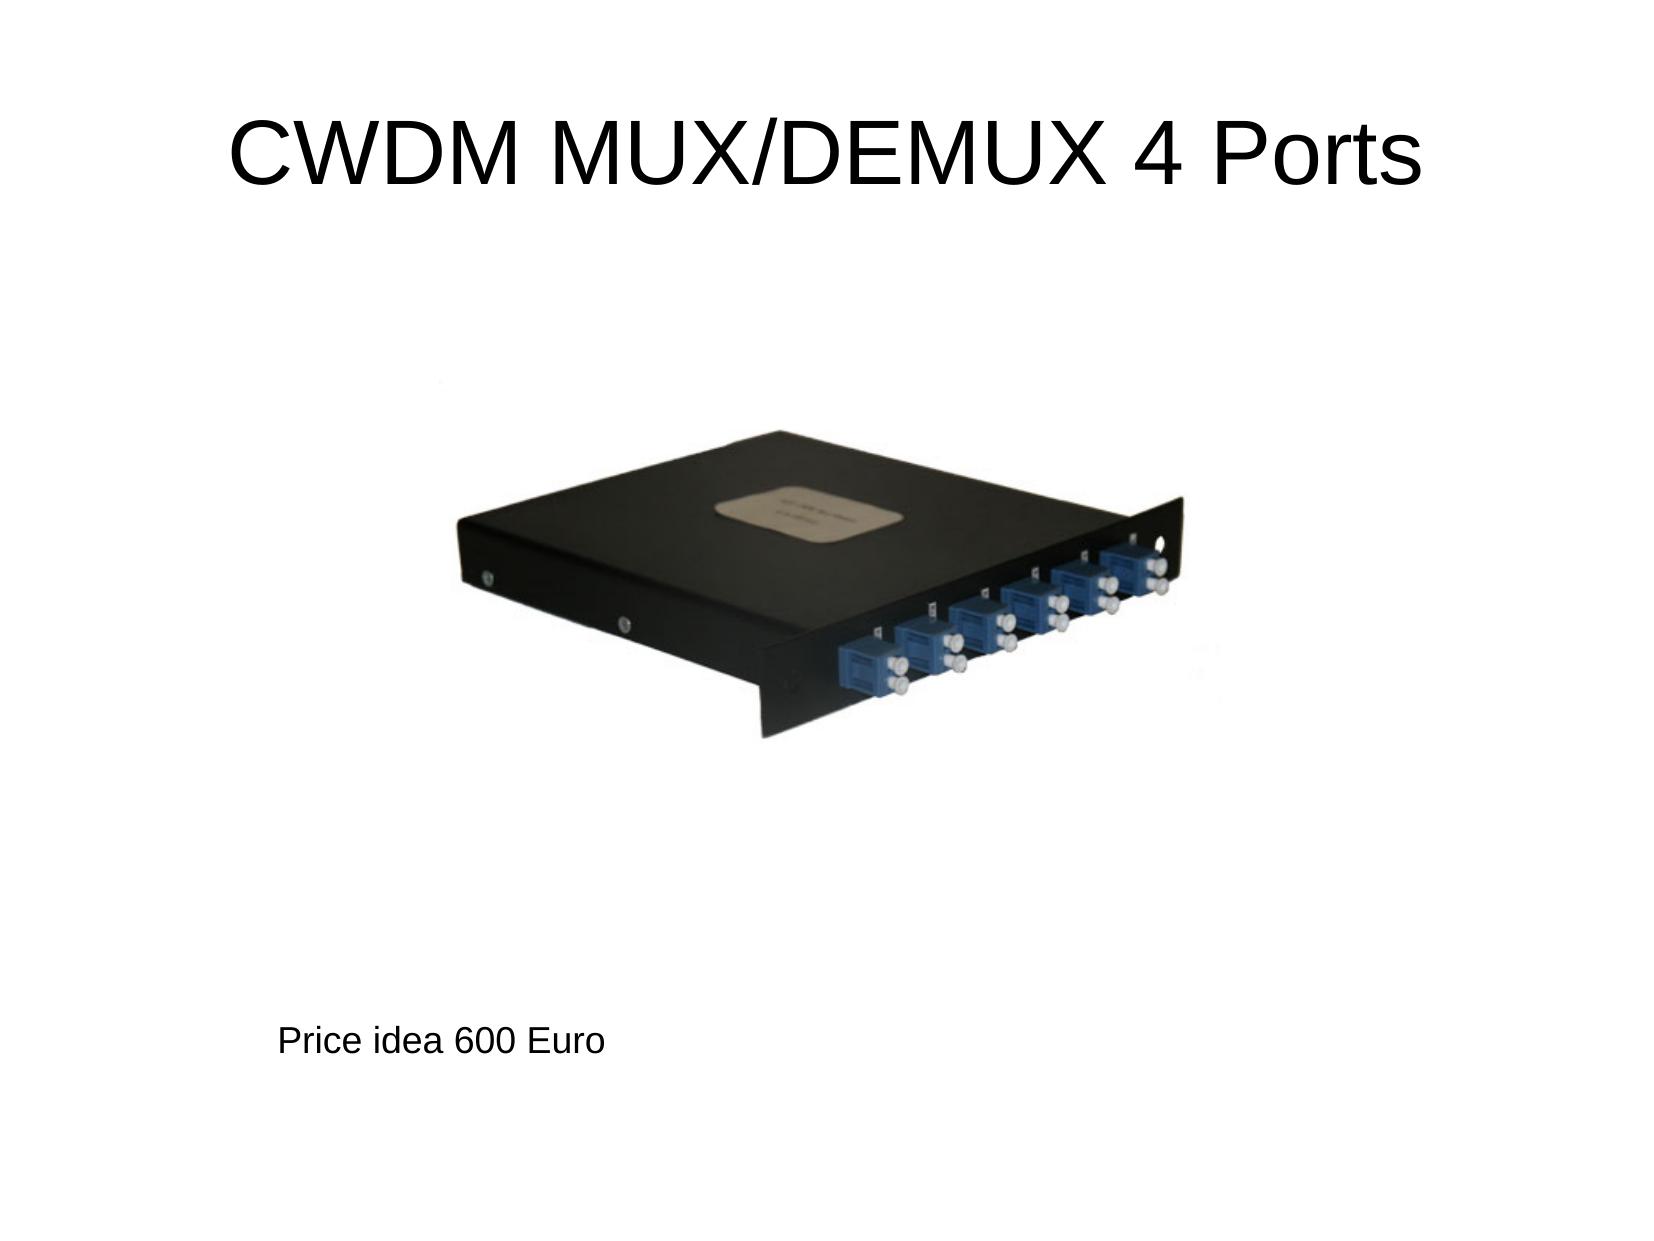

# CWDM MUX/DEMUX 4 Ports
Price idea 600 Euro